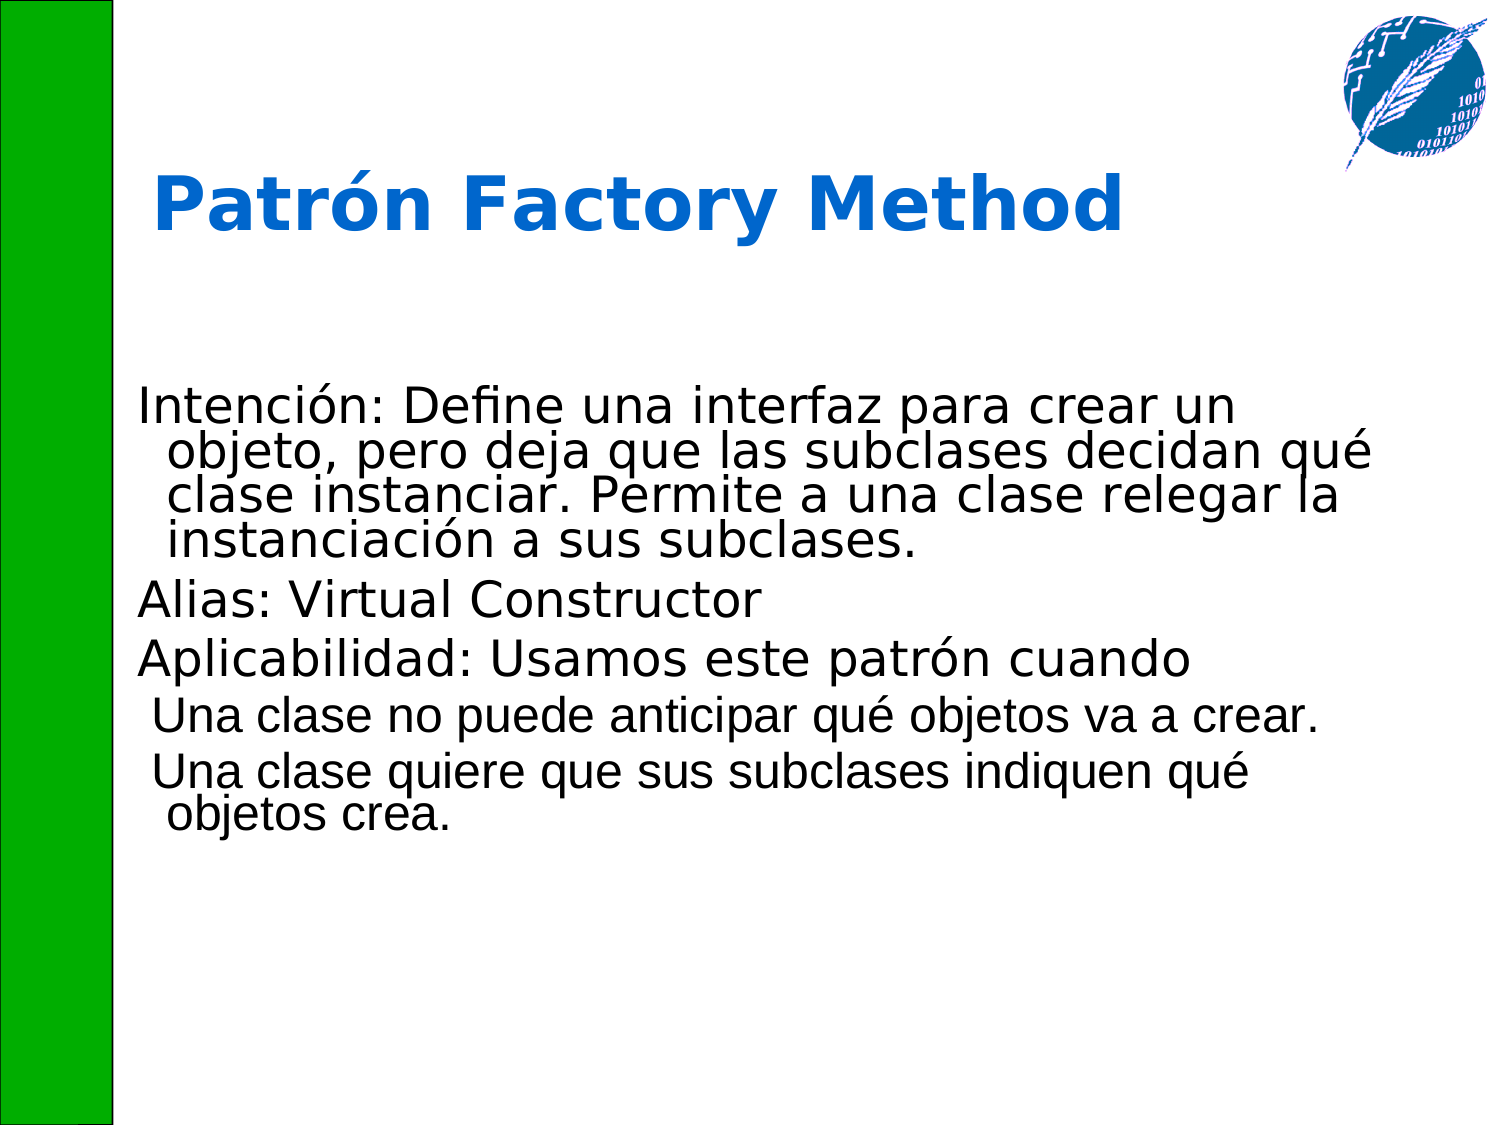

# Patrón Factory Method
Intención: Define una interfaz para crear un objeto, pero deja que las subclases decidan qué clase instanciar. Permite a una clase relegar la instanciación a sus subclases.
Alias: Virtual Constructor
Aplicabilidad: Usamos este patrón cuando
 Una clase no puede anticipar qué objetos va a crear.
 Una clase quiere que sus subclases indiquen qué objetos crea.